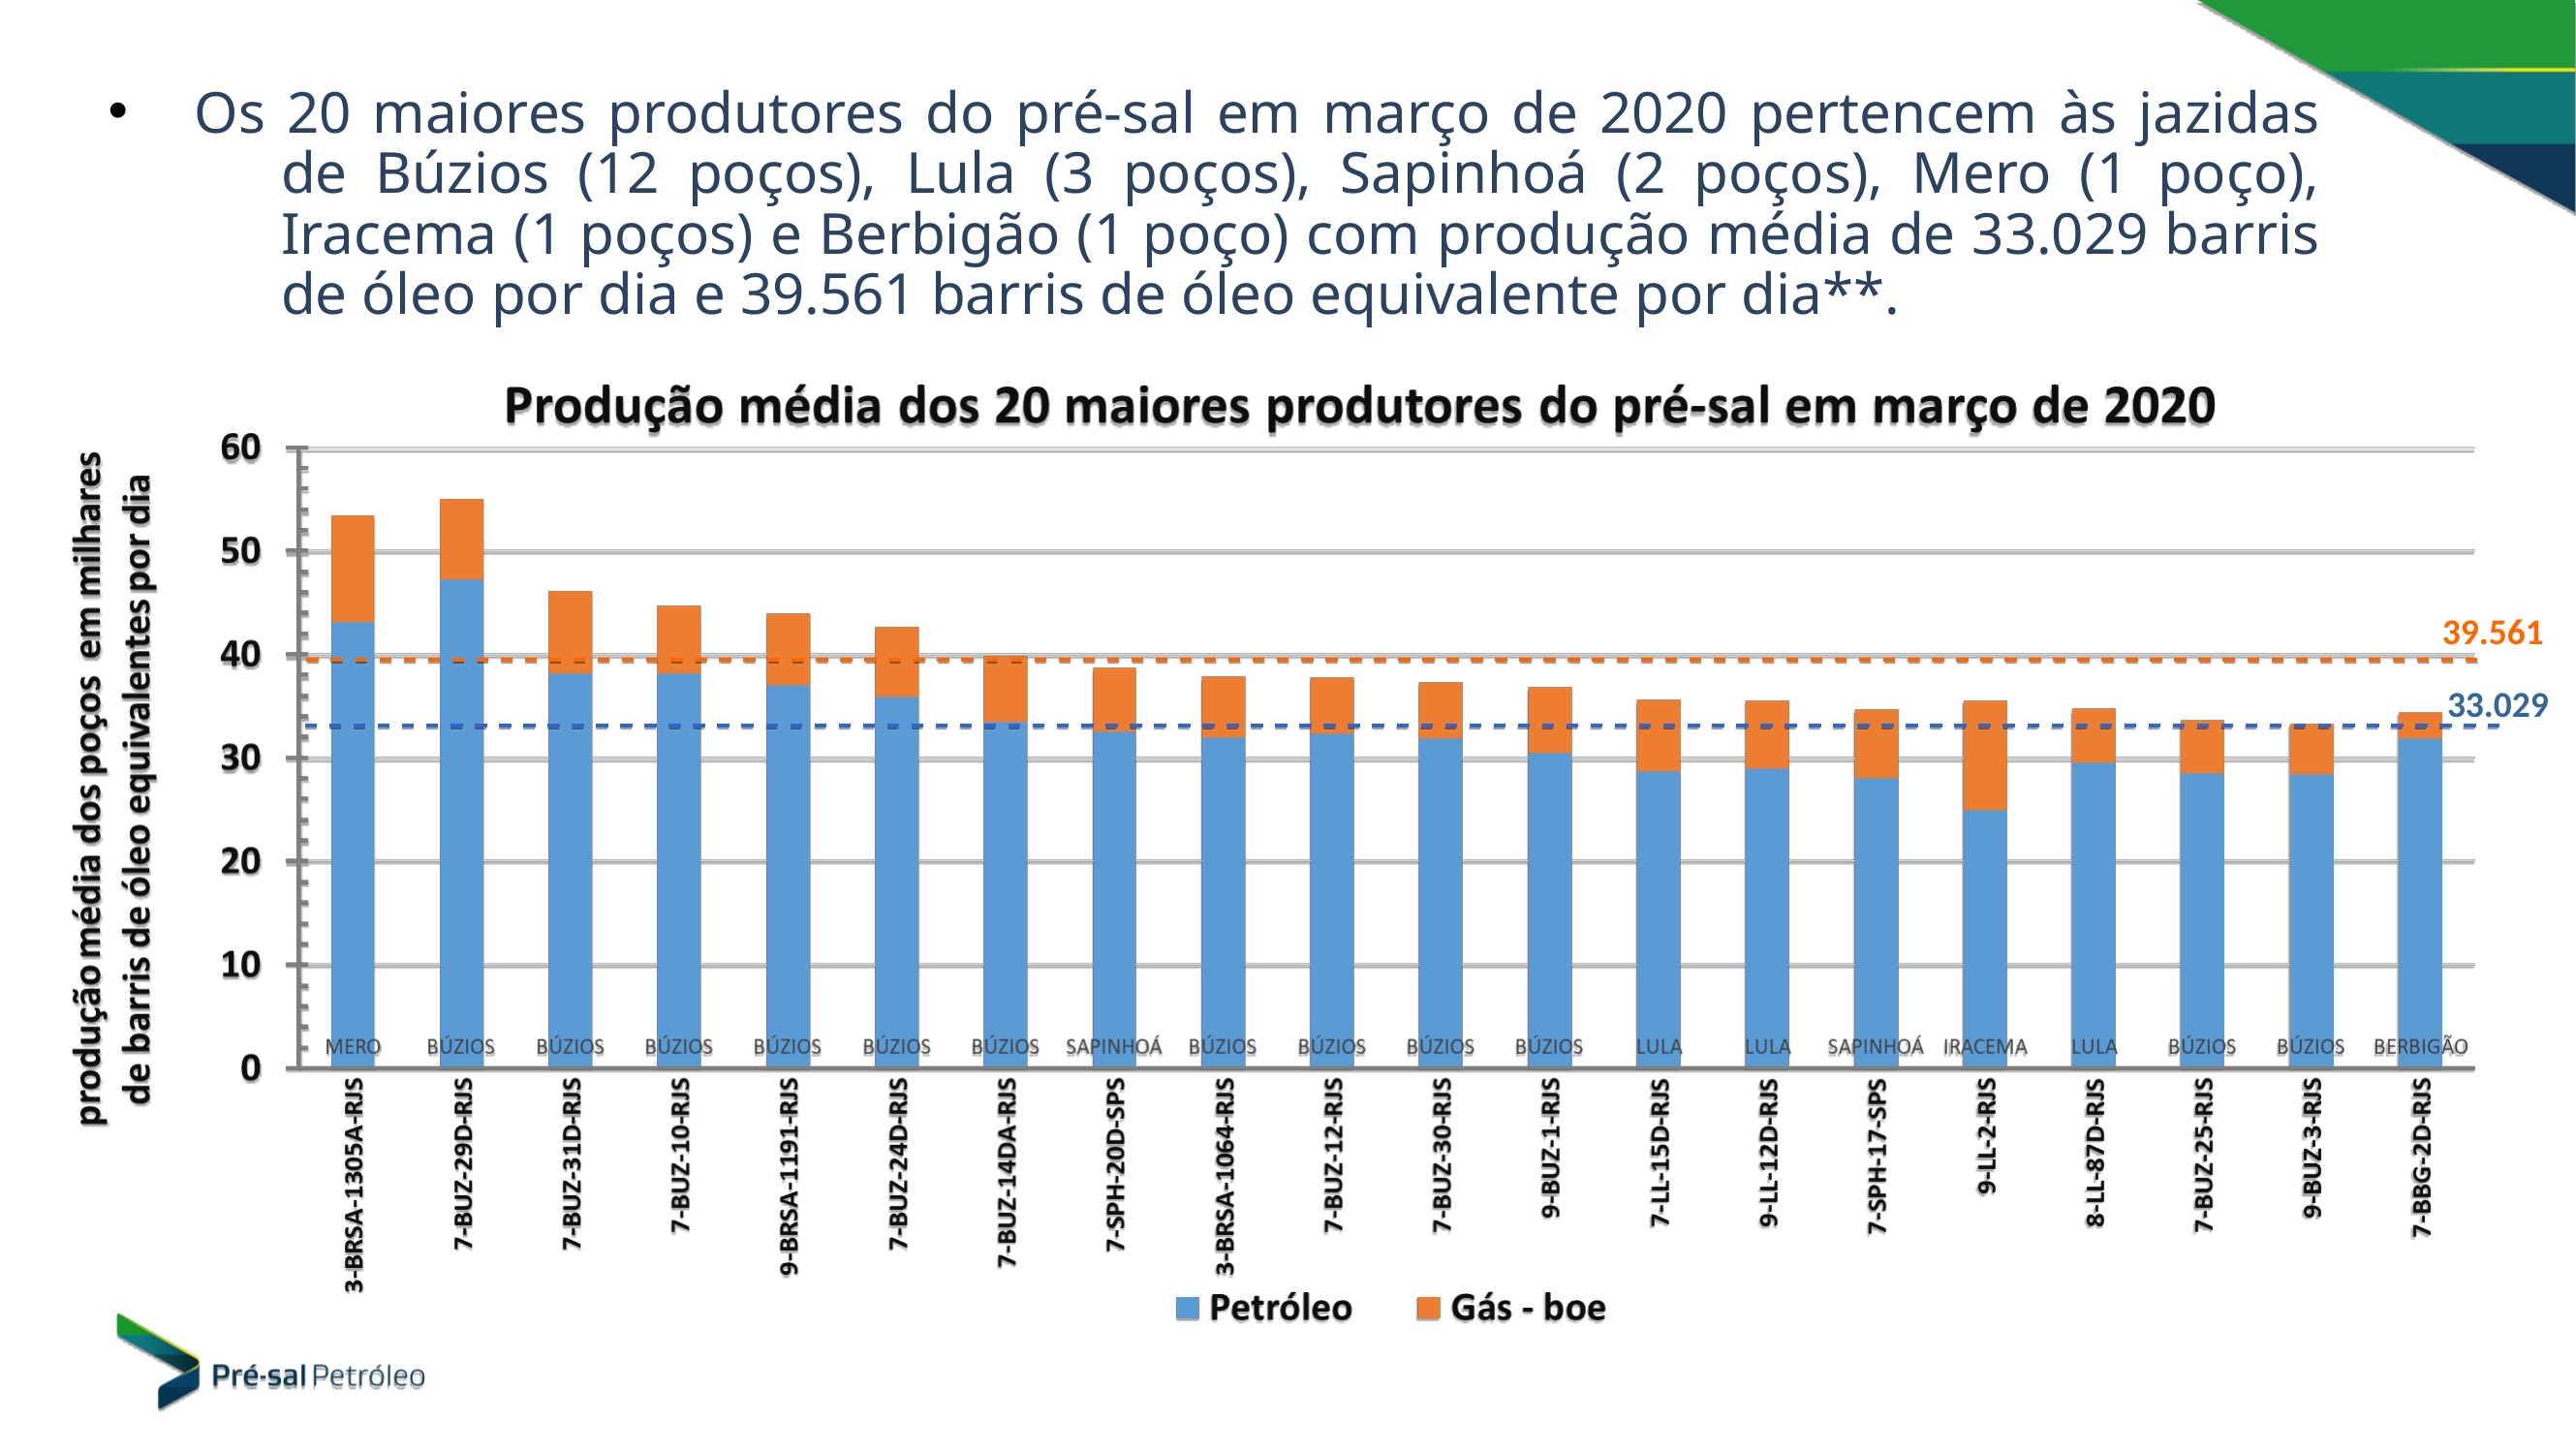

Os 20 maiores produtores do pré-sal em março de 2020 pertencem às jazidas de Búzios (12 poços), Lula (3 poços), Sapinhoá (2 poços), Mero (1 poço), Iracema (1 poços) e Berbigão (1 poço) com produção média de 33.029 barris de óleo por dia e 39.561 barris de óleo equivalente por dia**.
39.561
33.029